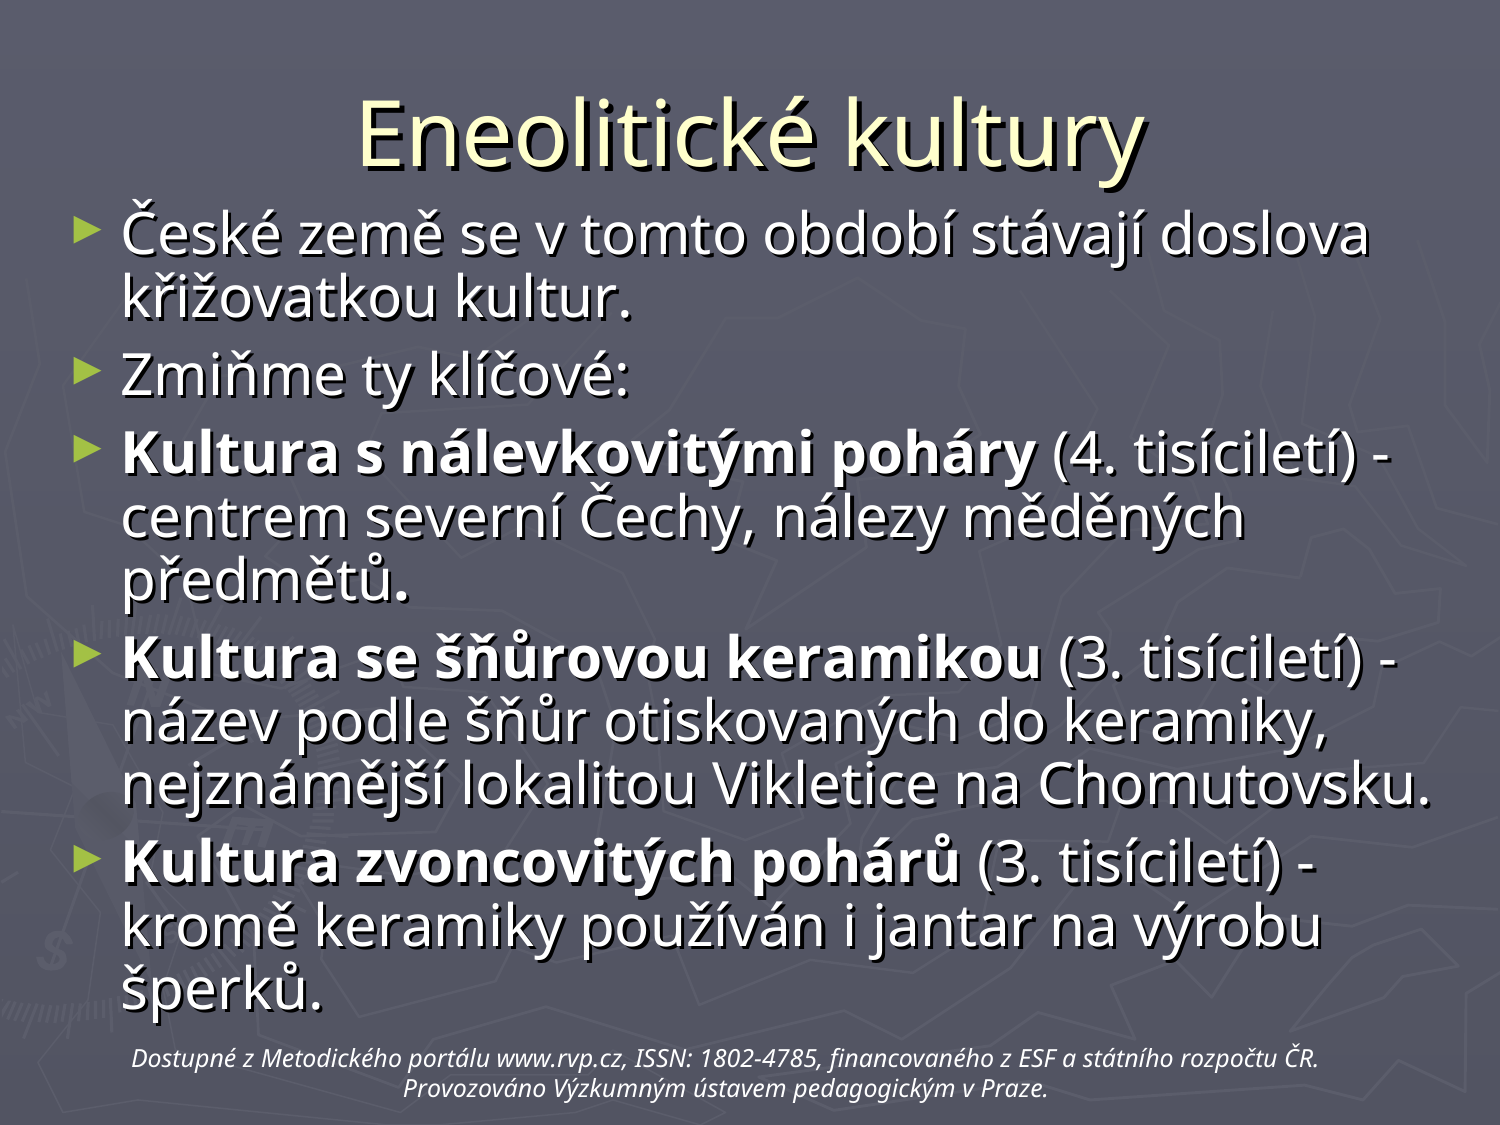

# Eneolitické kultury
České země se v tomto období stávají doslova křižovatkou kultur.
Zmiňme ty klíčové:
Kultura s nálevkovitými poháry (4. tisíciletí) - centrem severní Čechy, nálezy měděných předmětů.
Kultura se šňůrovou keramikou (3. tisíciletí) - název podle šňůr otiskovaných do keramiky, nejznámější lokalitou Vikletice na Chomutovsku.
Kultura zvoncovitých pohárů (3. tisíciletí) - kromě keramiky používán i jantar na výrobu šperků.
Dostupné z Metodického portálu www.rvp.cz, ISSN: 1802-4785, financovaného z ESF a státního rozpočtu ČR. Provozováno Výzkumným ústavem pedagogickým v Praze.